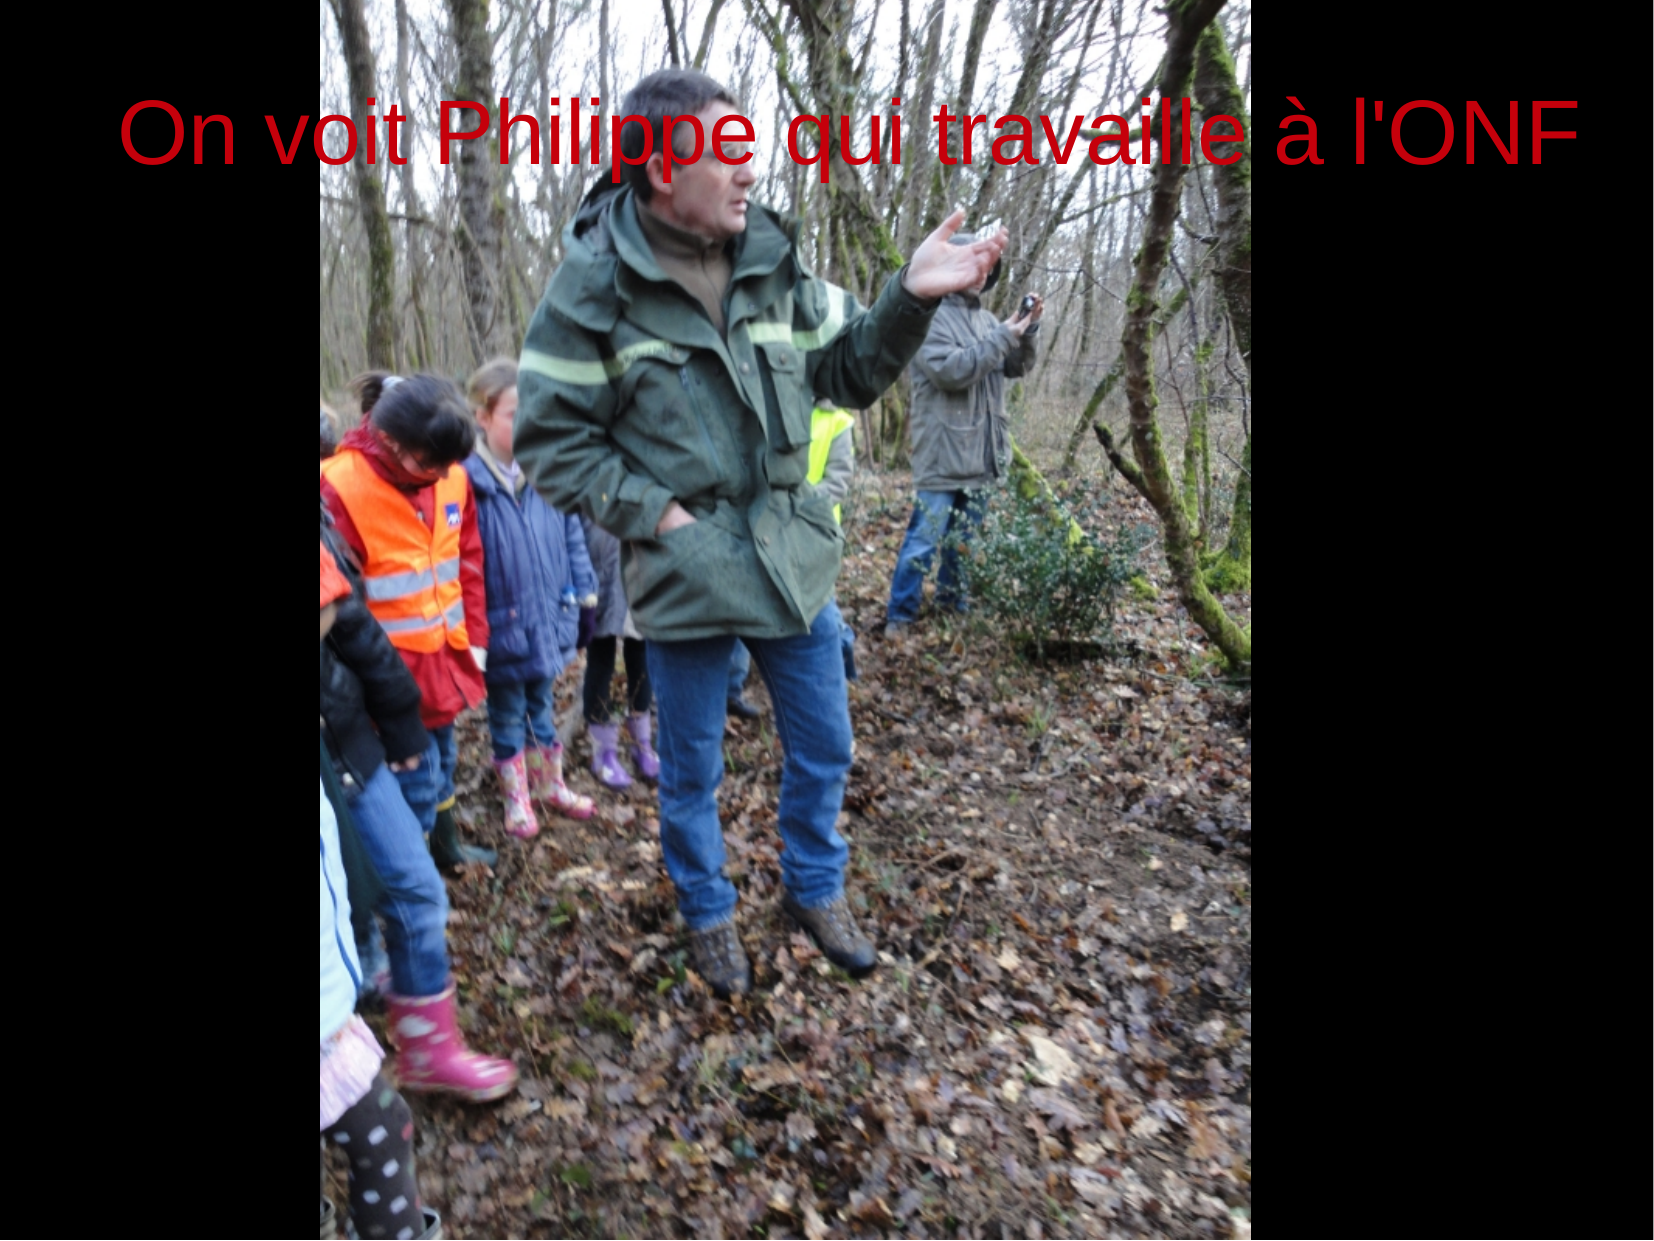

# On voit Philippe qui travaille à l'ONF